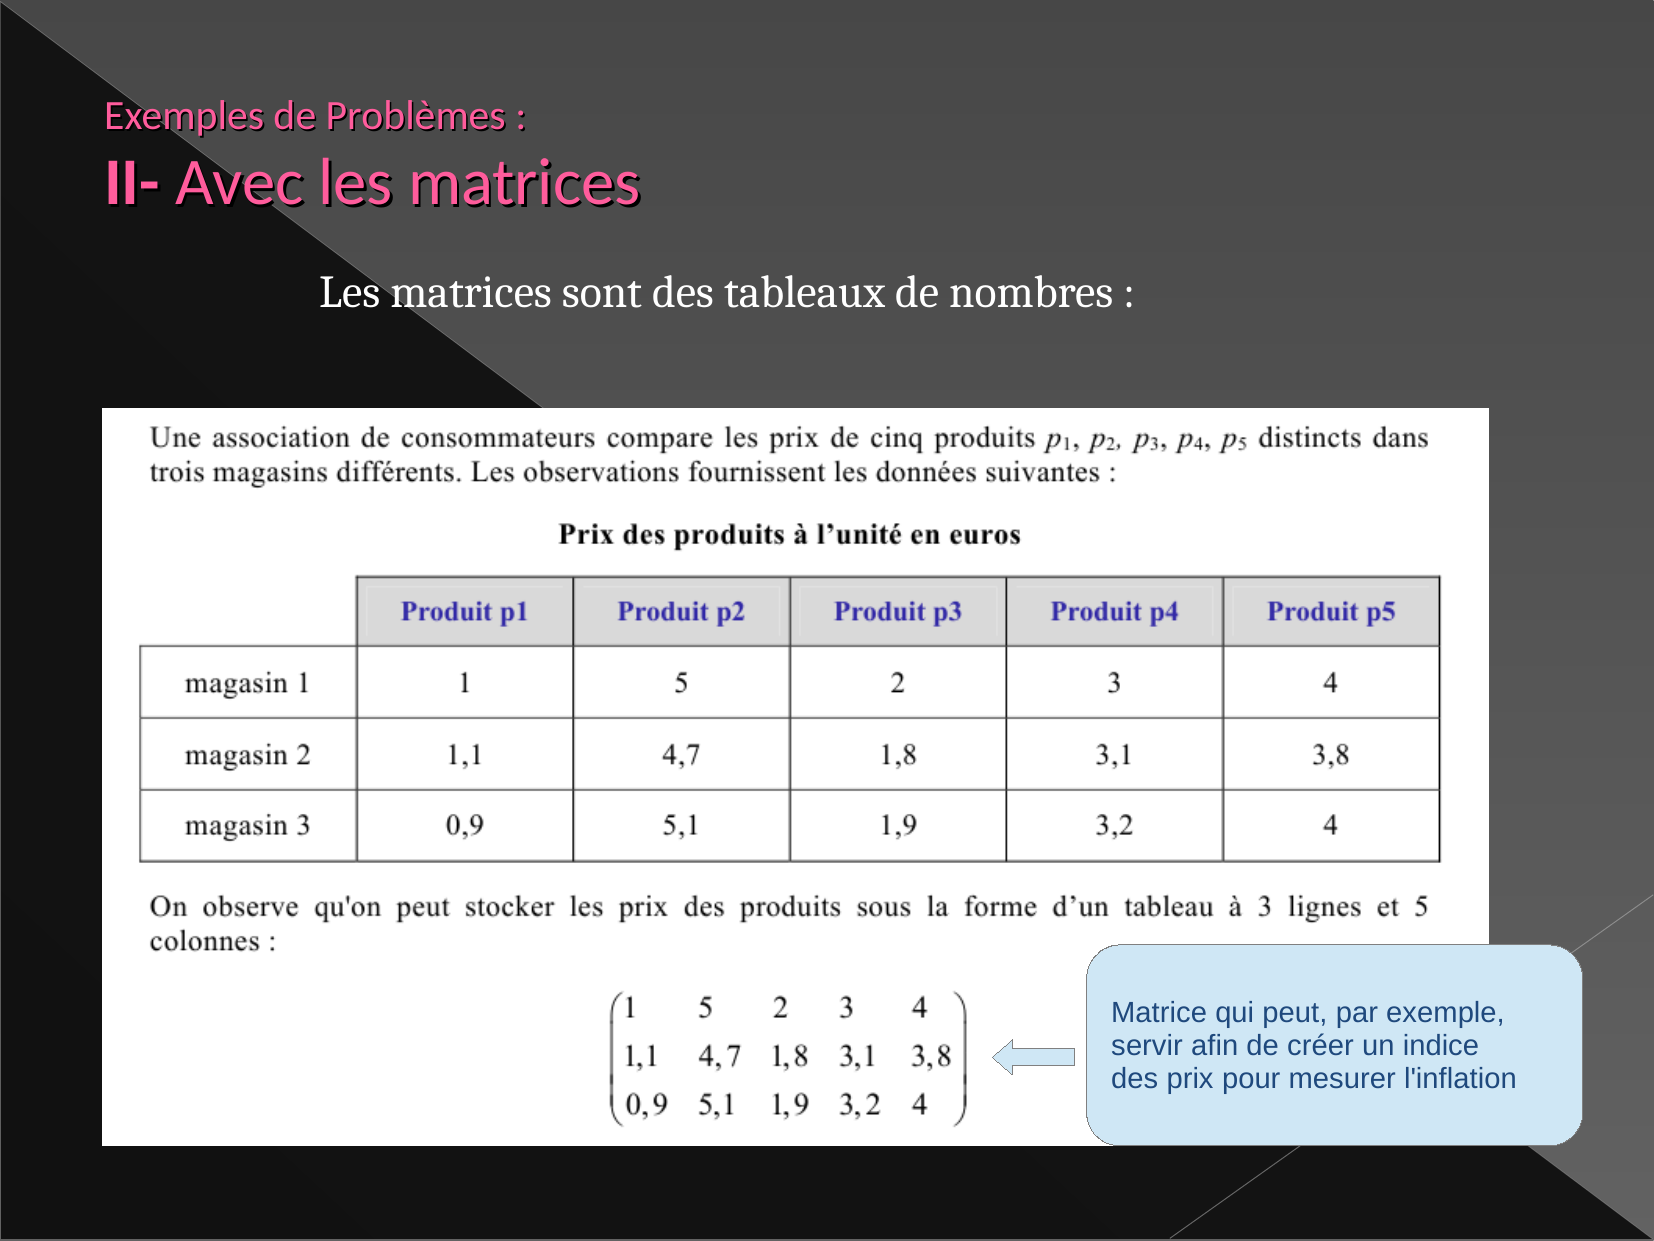

# Exemples de Problèmes : II- Avec les matrices
Les matrices sont des tableaux de nombres :
Matrice qui peut, par exemple,
servir afin de créer un indice
des prix pour mesurer l'inflation